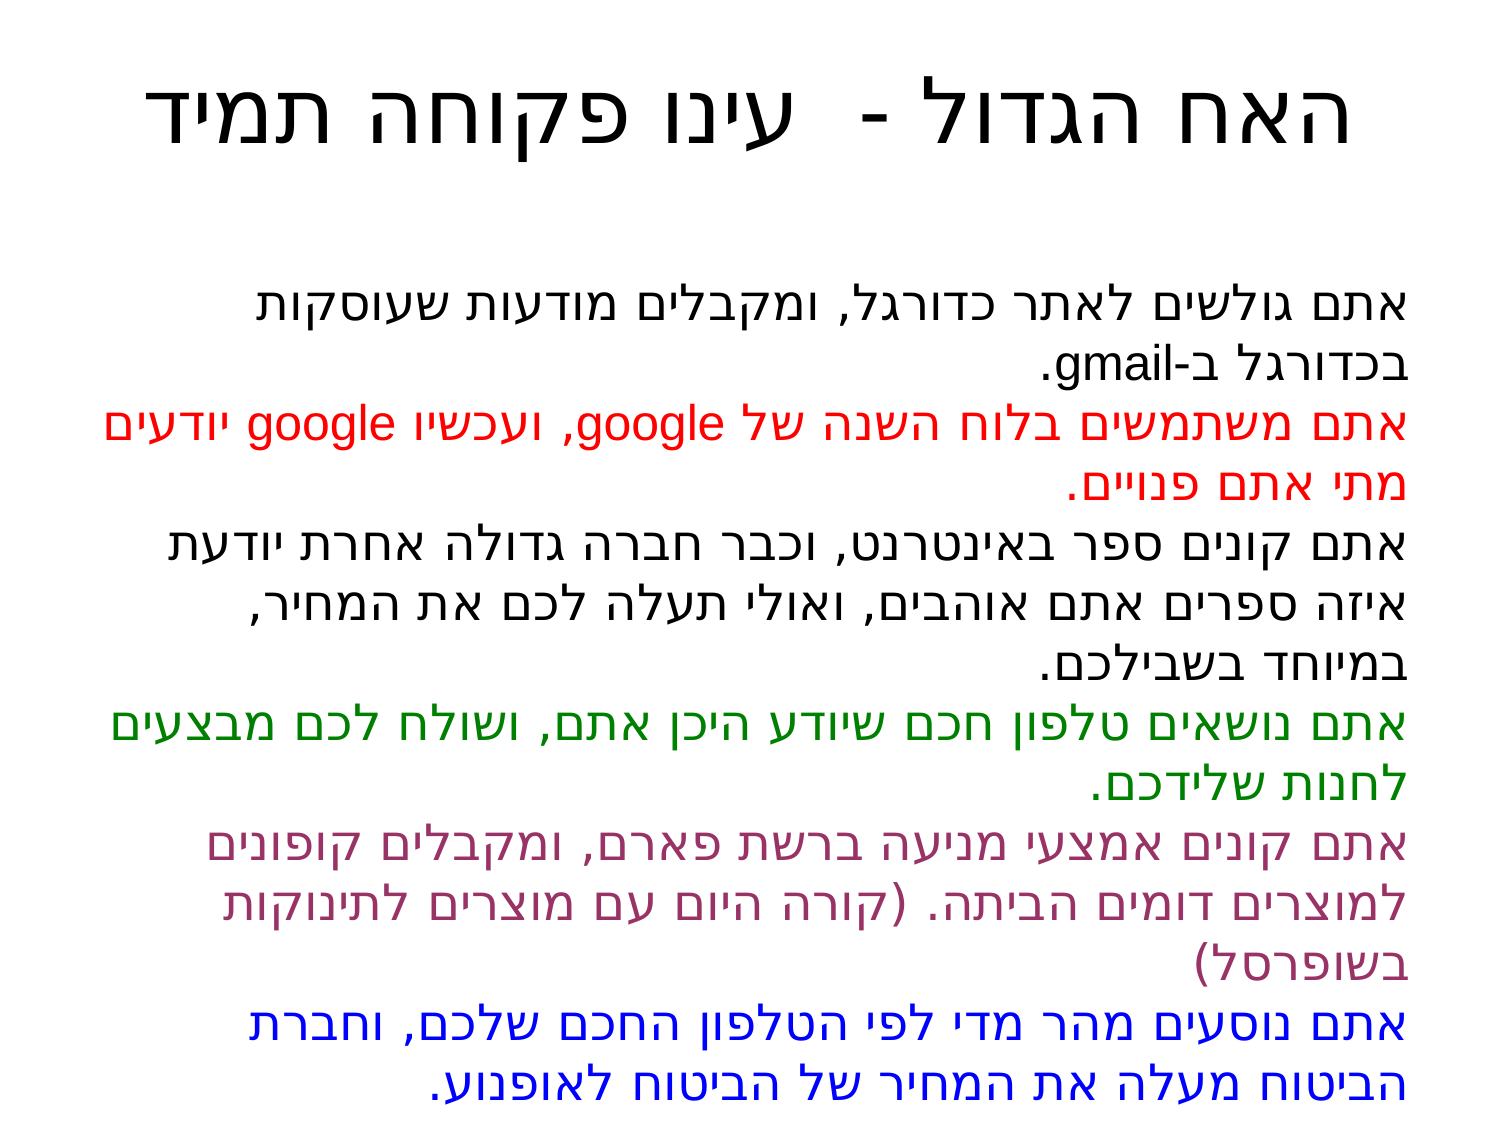

האח הגדול - עינו פקוחה תמיד
אתם גולשים לאתר כדורגל, ומקבלים מודעות שעוסקות בכדורגל ב-gmail.
אתם משתמשים בלוח השנה של google, ועכשיו google יודעים מתי אתם פנויים.
אתם קונים ספר באינטרנט, וכבר חברה גדולה אחרת יודעת איזה ספרים אתם אוהבים, ואולי תעלה לכם את המחיר, במיוחד בשבילכם.
אתם נושאים טלפון חכם שיודע היכן אתם, ושולח לכם מבצעים לחנות שלידכם.
אתם קונים אמצעי מניעה ברשת פארם, ומקבלים קופונים למוצרים דומים הביתה. (קורה היום עם מוצרים לתינוקות בשופרסל)
אתם נוסעים מהר מדי לפי הטלפון החכם שלכם, וחברת הביטוח מעלה את המחיר של הביטוח לאופנוע.